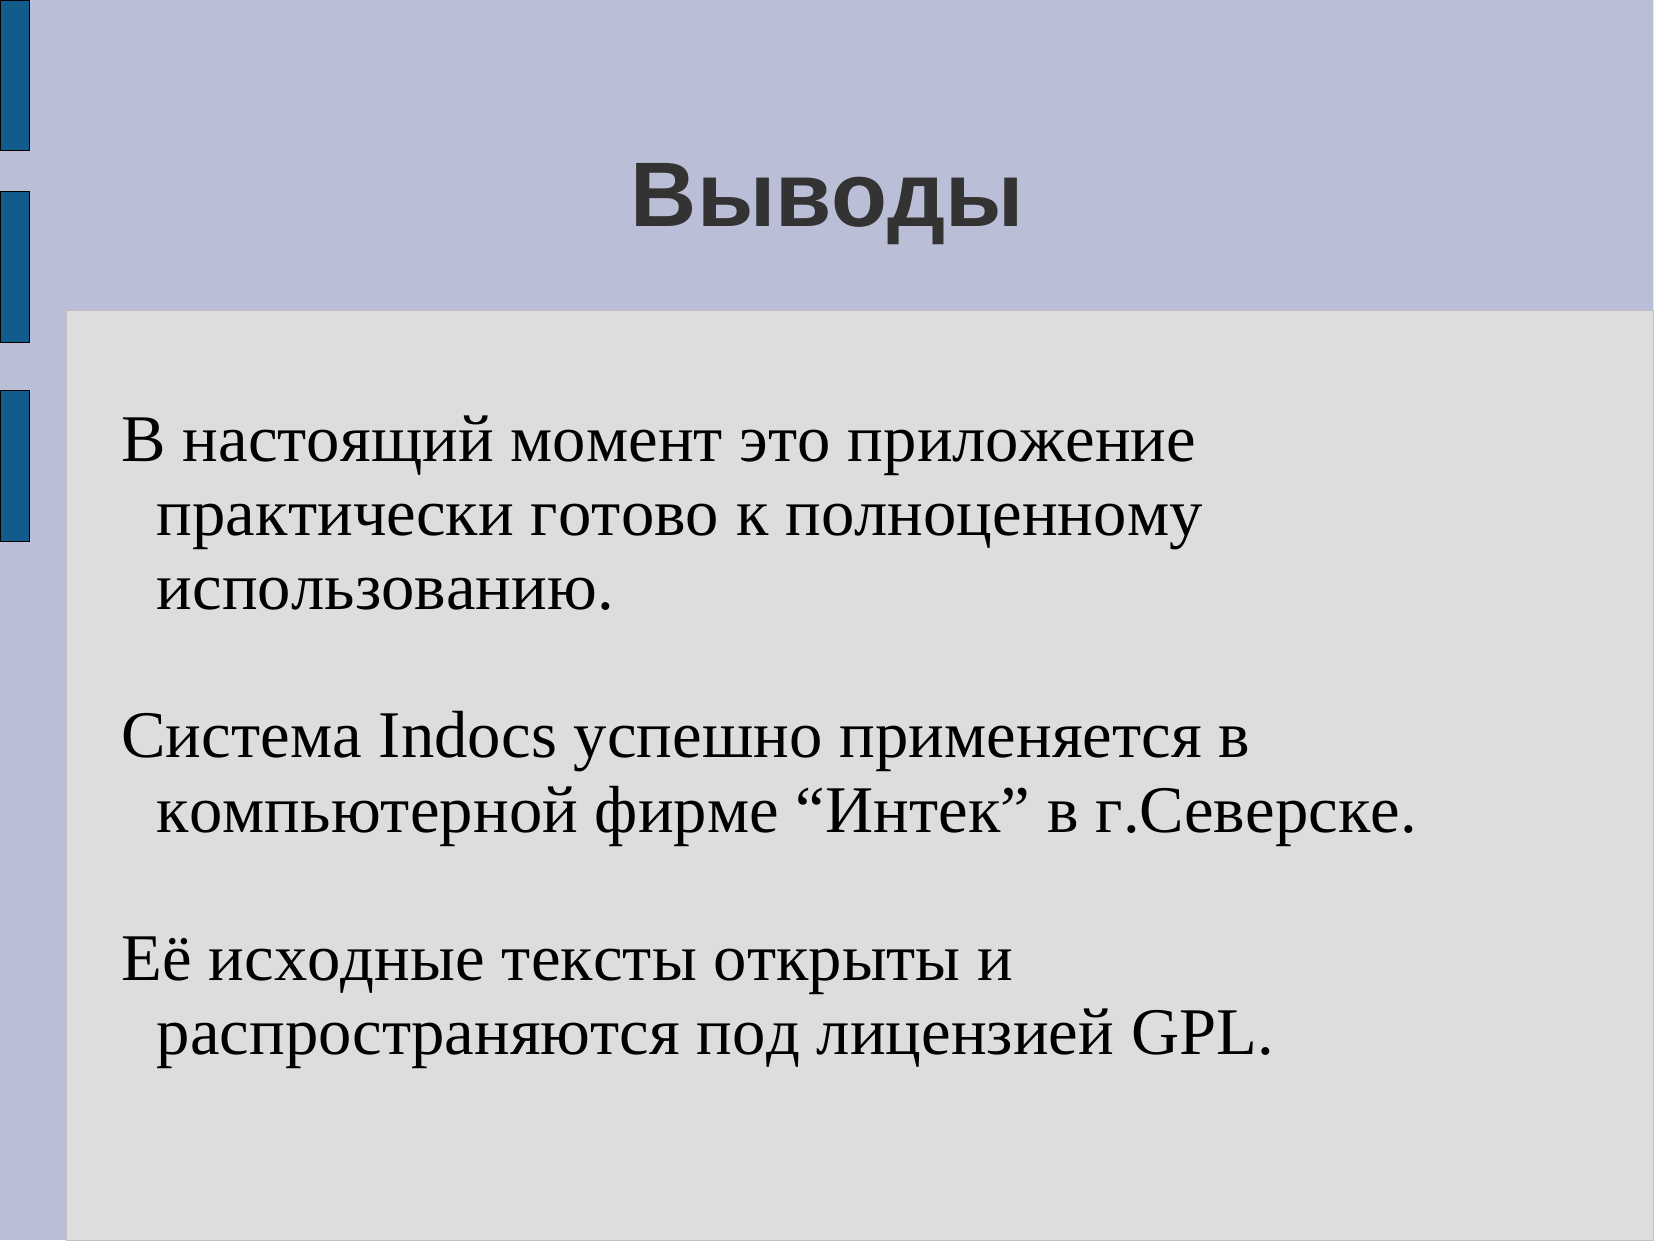

# Выводы
В настоящий момент это приложение практически готово к полноценному использованию.
Система Indocs успешно применяется в компьютерной фирме “Интек” в г.Северске.
Её исходные тексты открыты и распространяются под лицензией GPL.